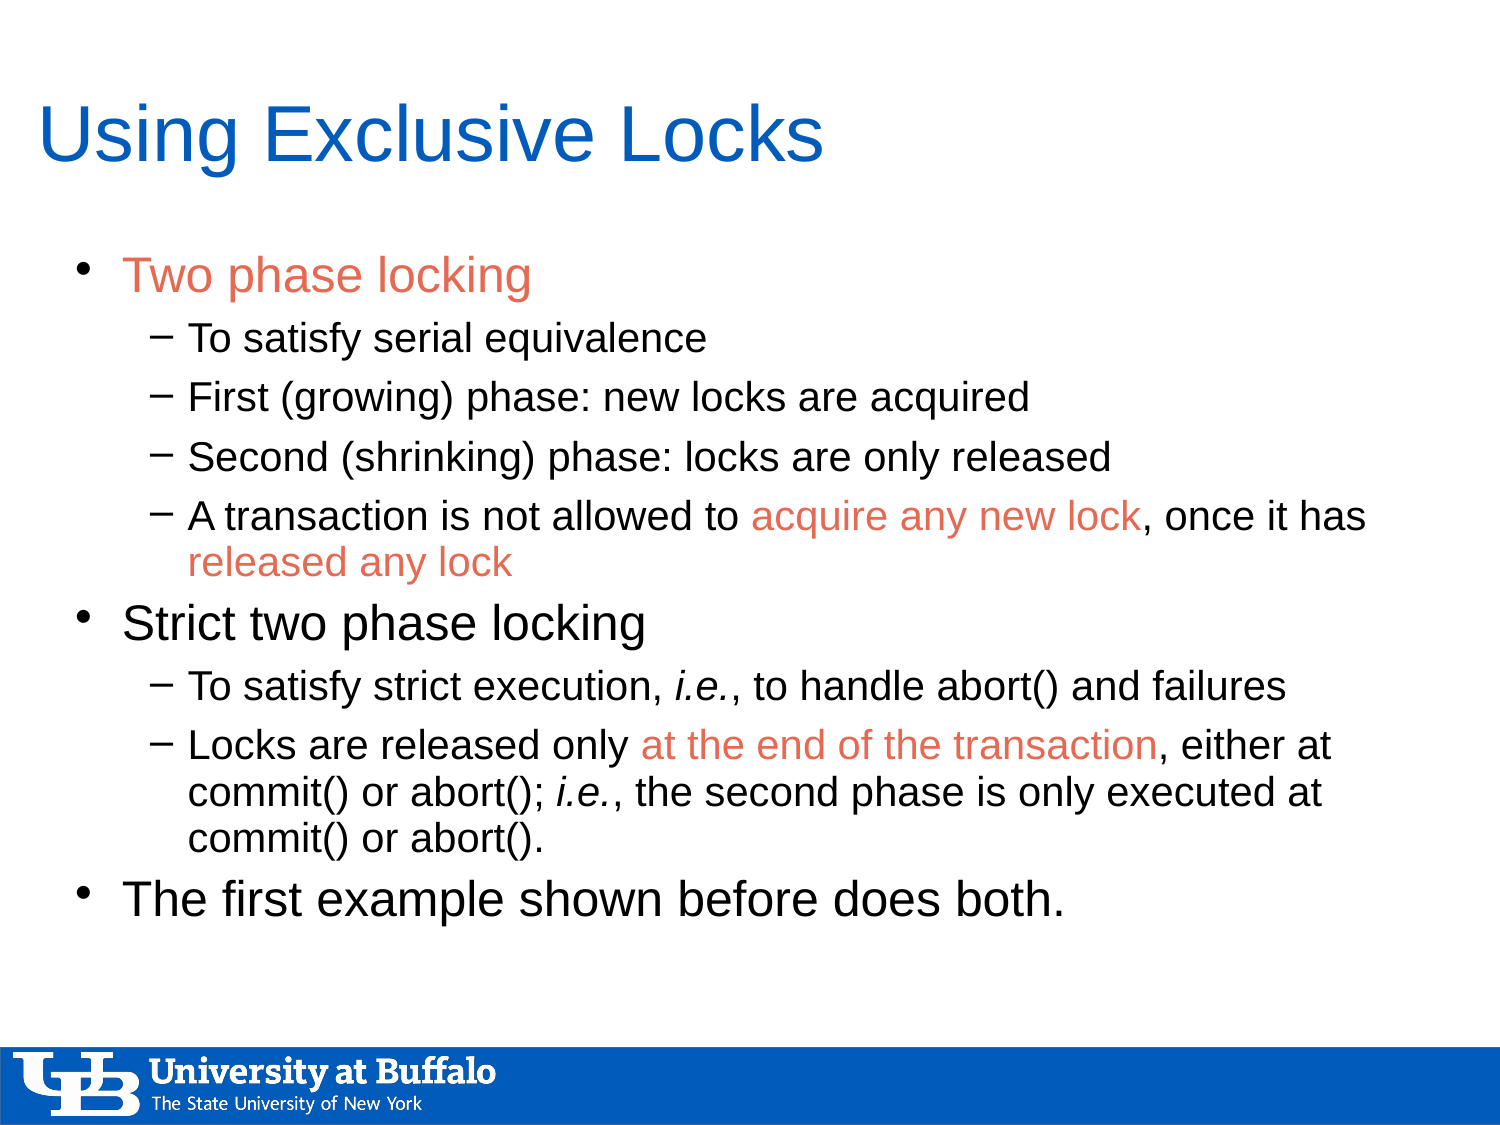

# Using Exclusive Locks
Two phase locking
To satisfy serial equivalence
First (growing) phase: new locks are acquired
Second (shrinking) phase: locks are only released
A transaction is not allowed to acquire any new lock, once it has released any lock
Strict two phase locking
To satisfy strict execution, i.e., to handle abort() and failures
Locks are released only at the end of the transaction, either at commit() or abort(); i.e., the second phase is only executed at commit() or abort().
The first example shown before does both.